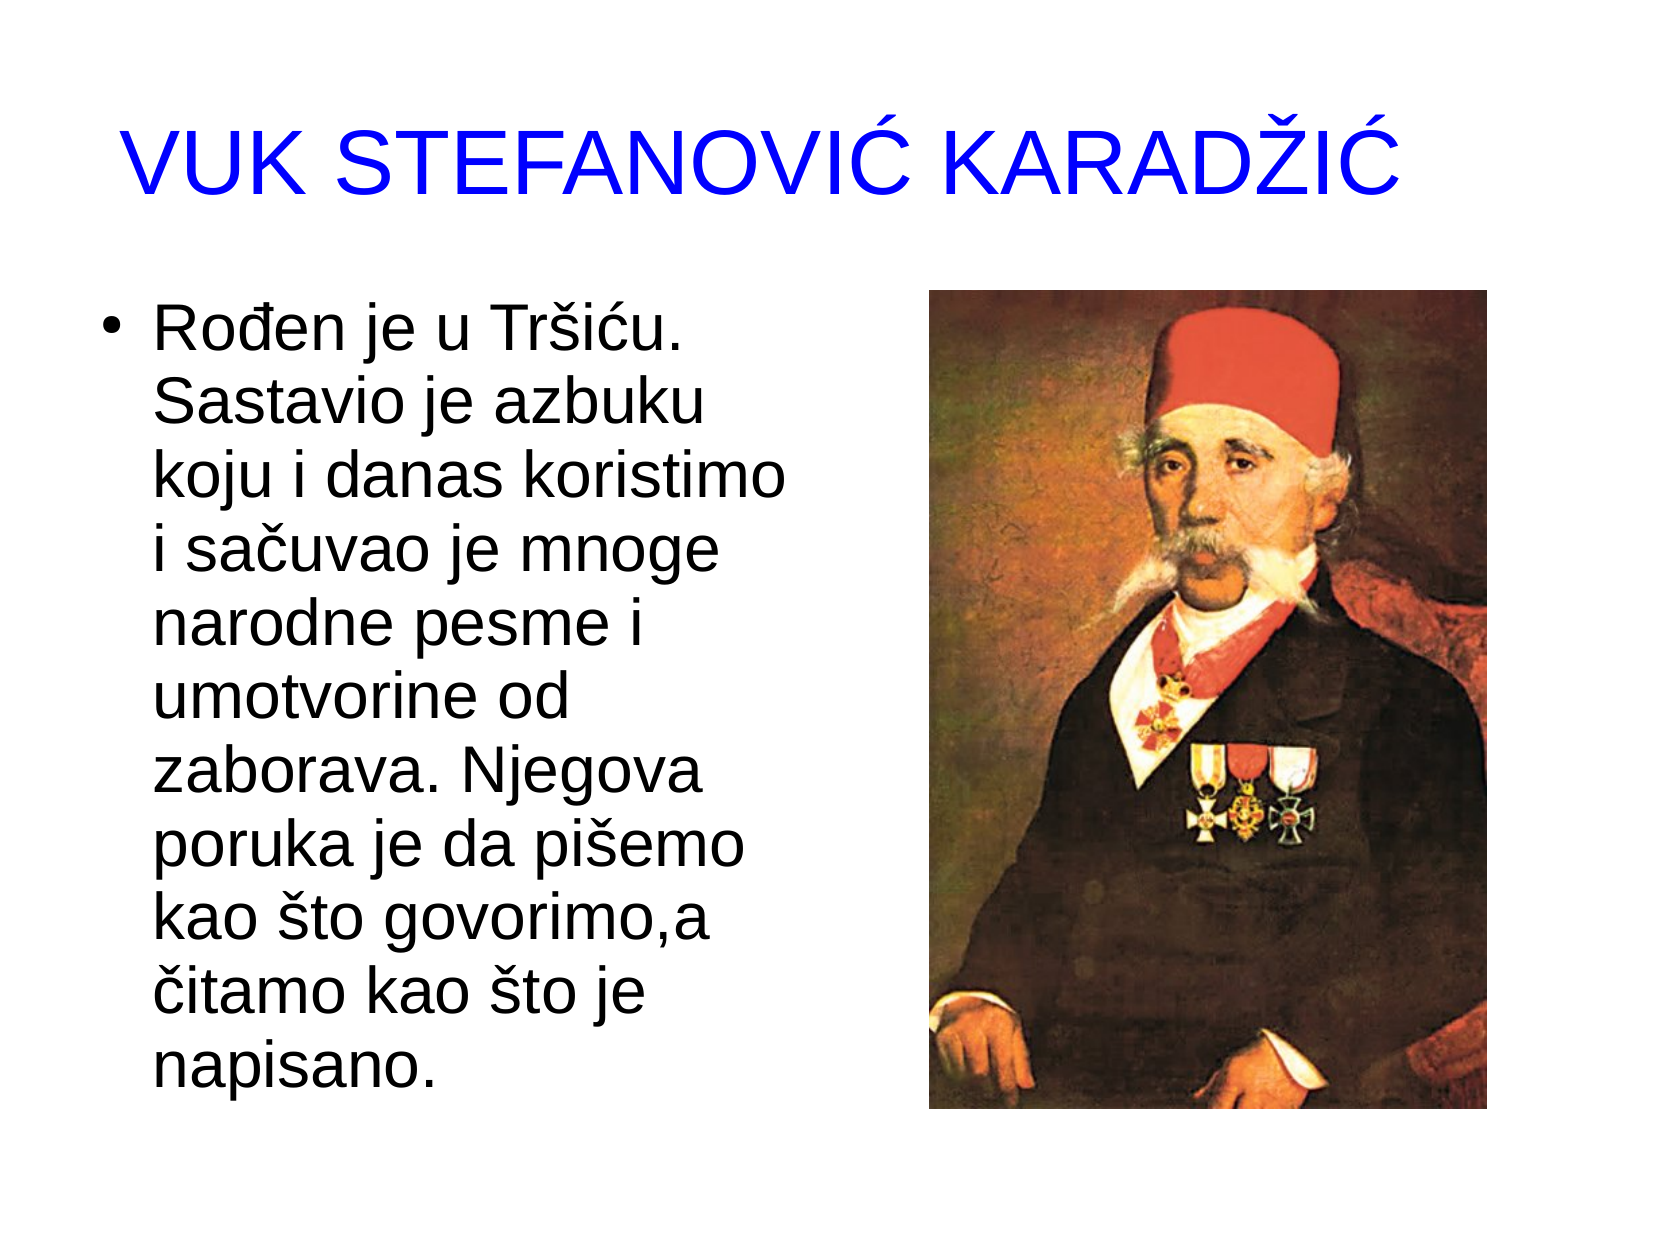

# VUK STEFANOVIĆ KARADŽIĆ
Rođen je u Tršiću. Sastavio je azbuku koju i danas koristimo i sačuvao je mnoge narodne pesme i umotvorine od zaborava. Njegova poruka je da pišemo kao što govorimo,a čitamo kao što je napisano.